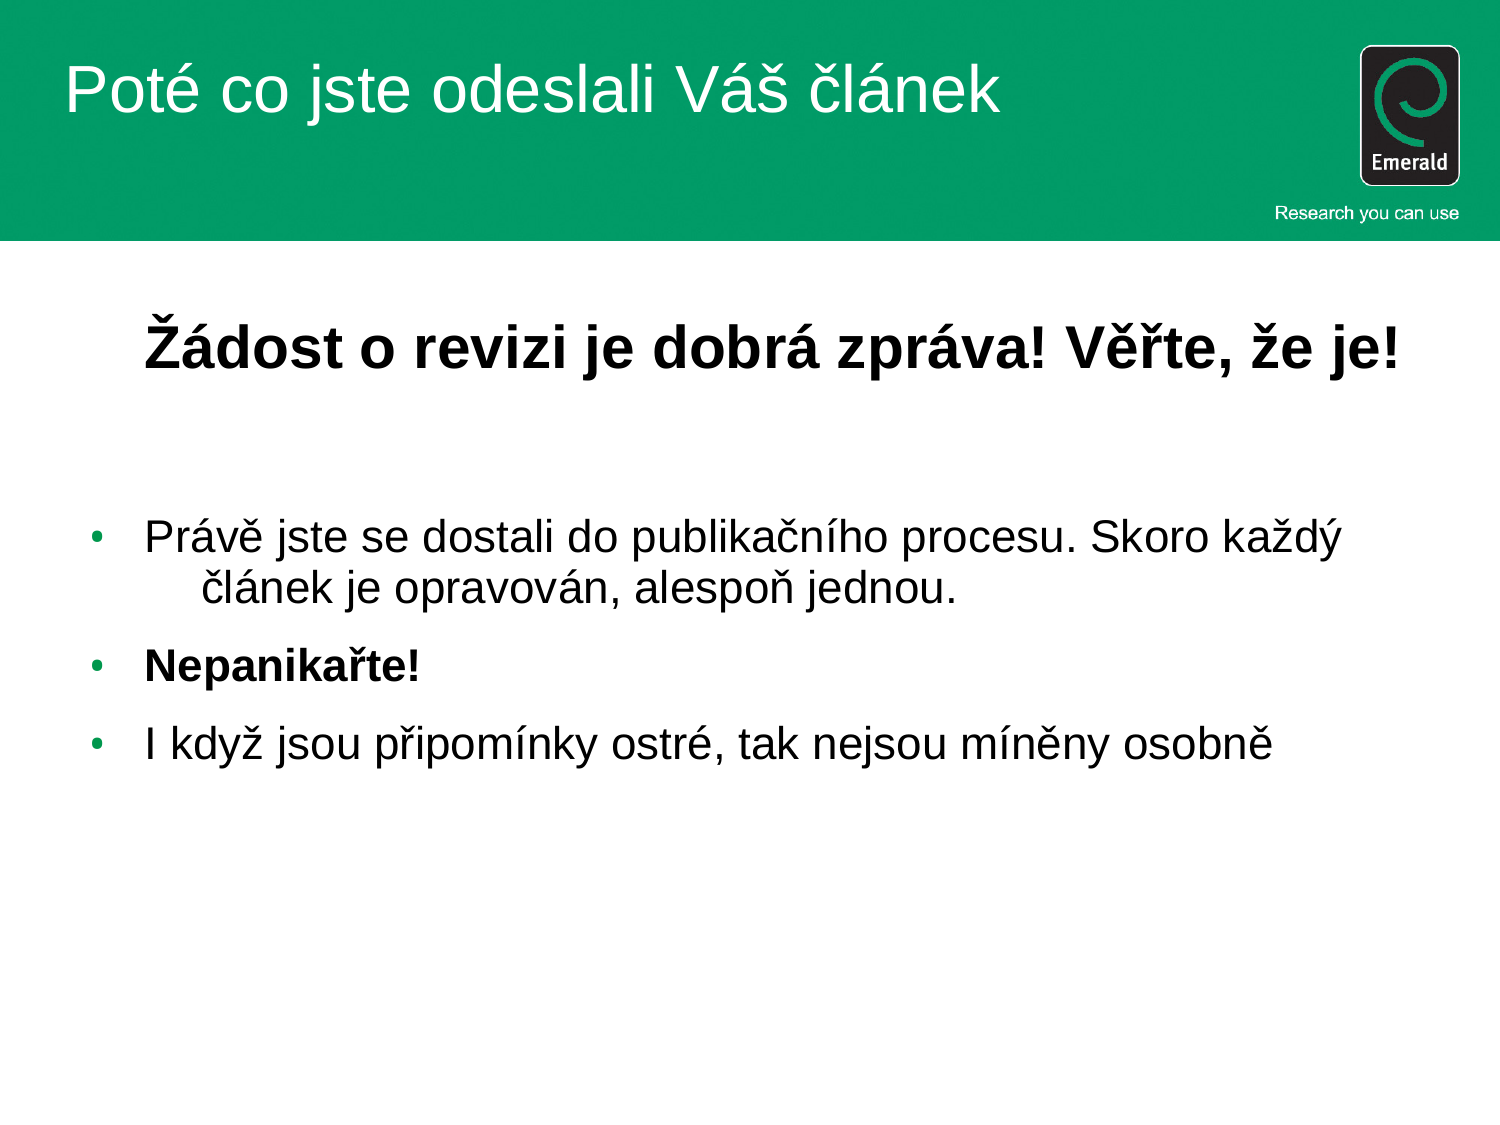

# Poté co jste odeslali Váš článek
Žádost o revizi je dobrá zpráva! Věřte, že je!
Právě jste se dostali do publikačního procesu. Skoro každý článek je opravován, alespoň jednou.
Nepanikařte!
I když jsou připomínky ostré, tak nejsou míněny osobně